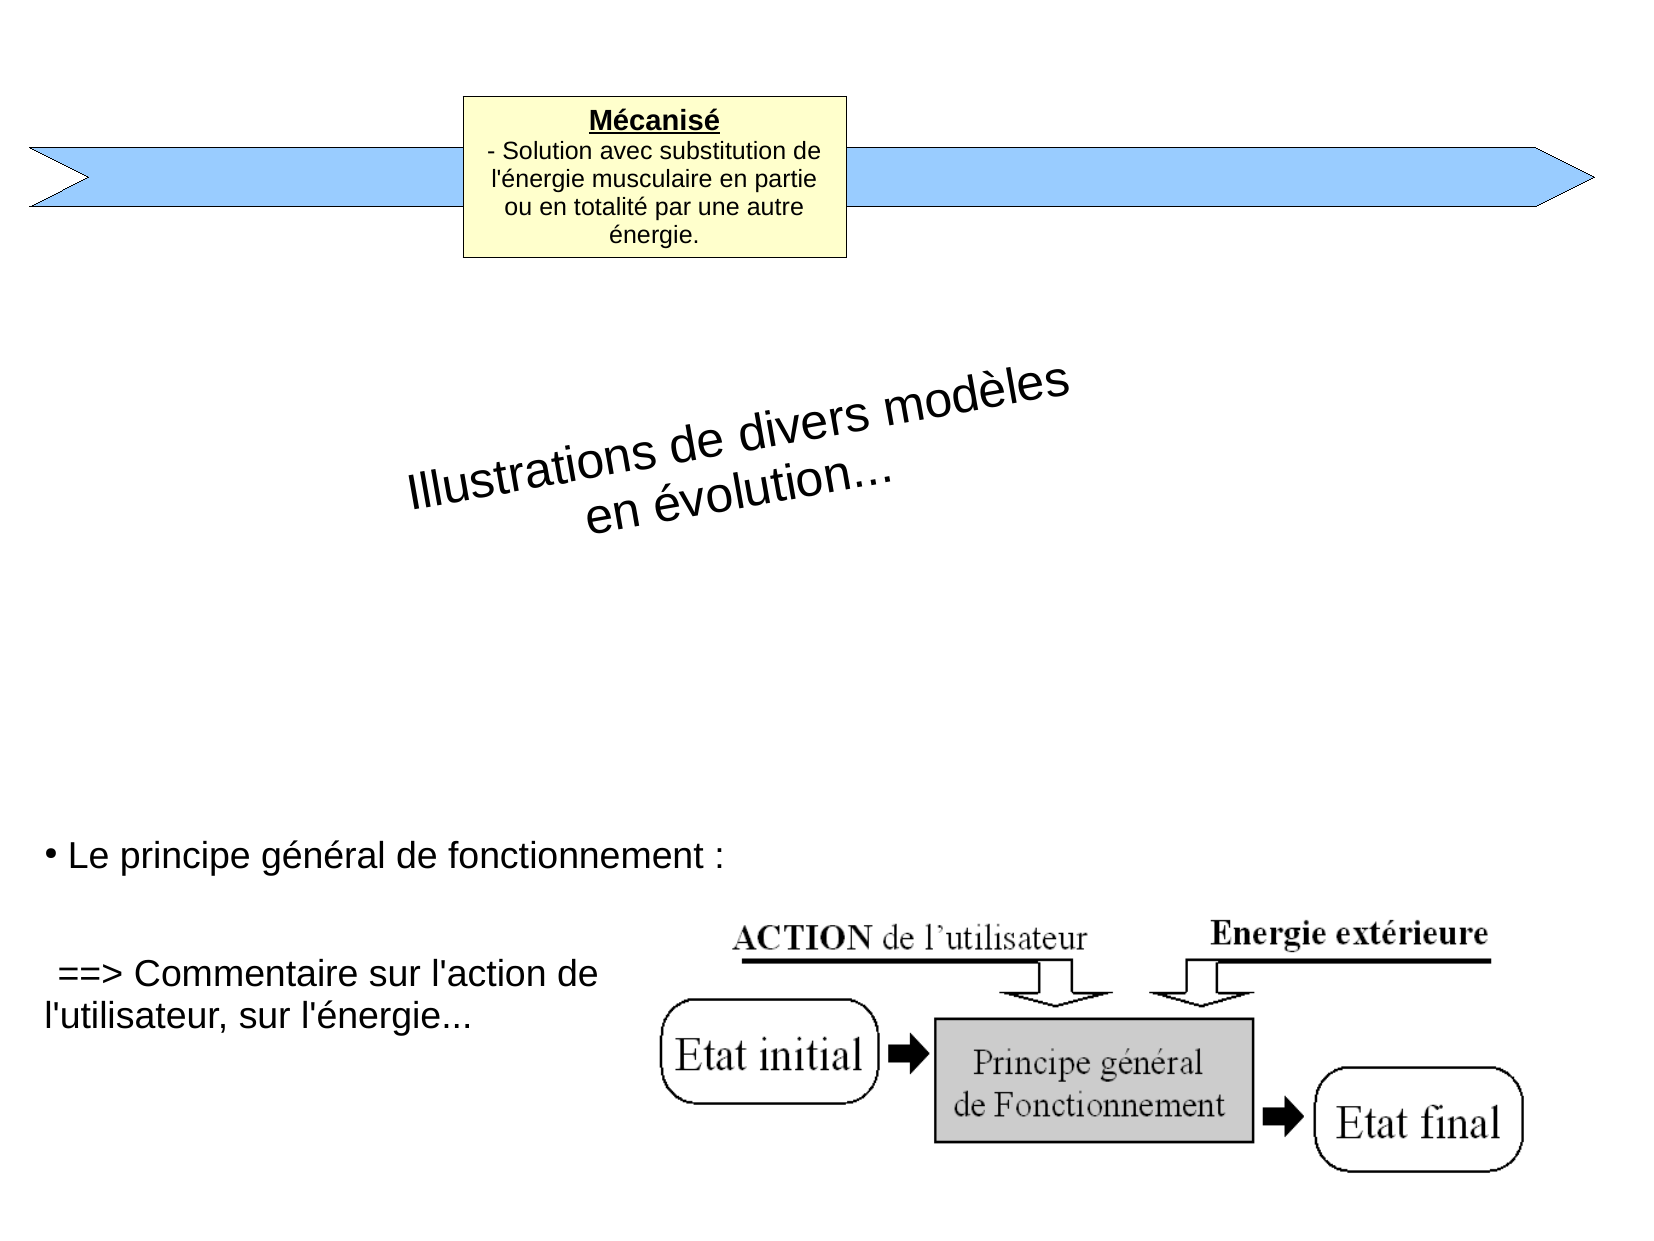

| Mécanisé - Solution avec substitution de l'énergie musculaire en partie ou en totalité par une autre énergie. |
| --- |
Illustrations de divers modèles en évolution...
 Le principe général de fonctionnement :
==> Commentaire sur l'action de l'utilisateur, sur l'énergie...